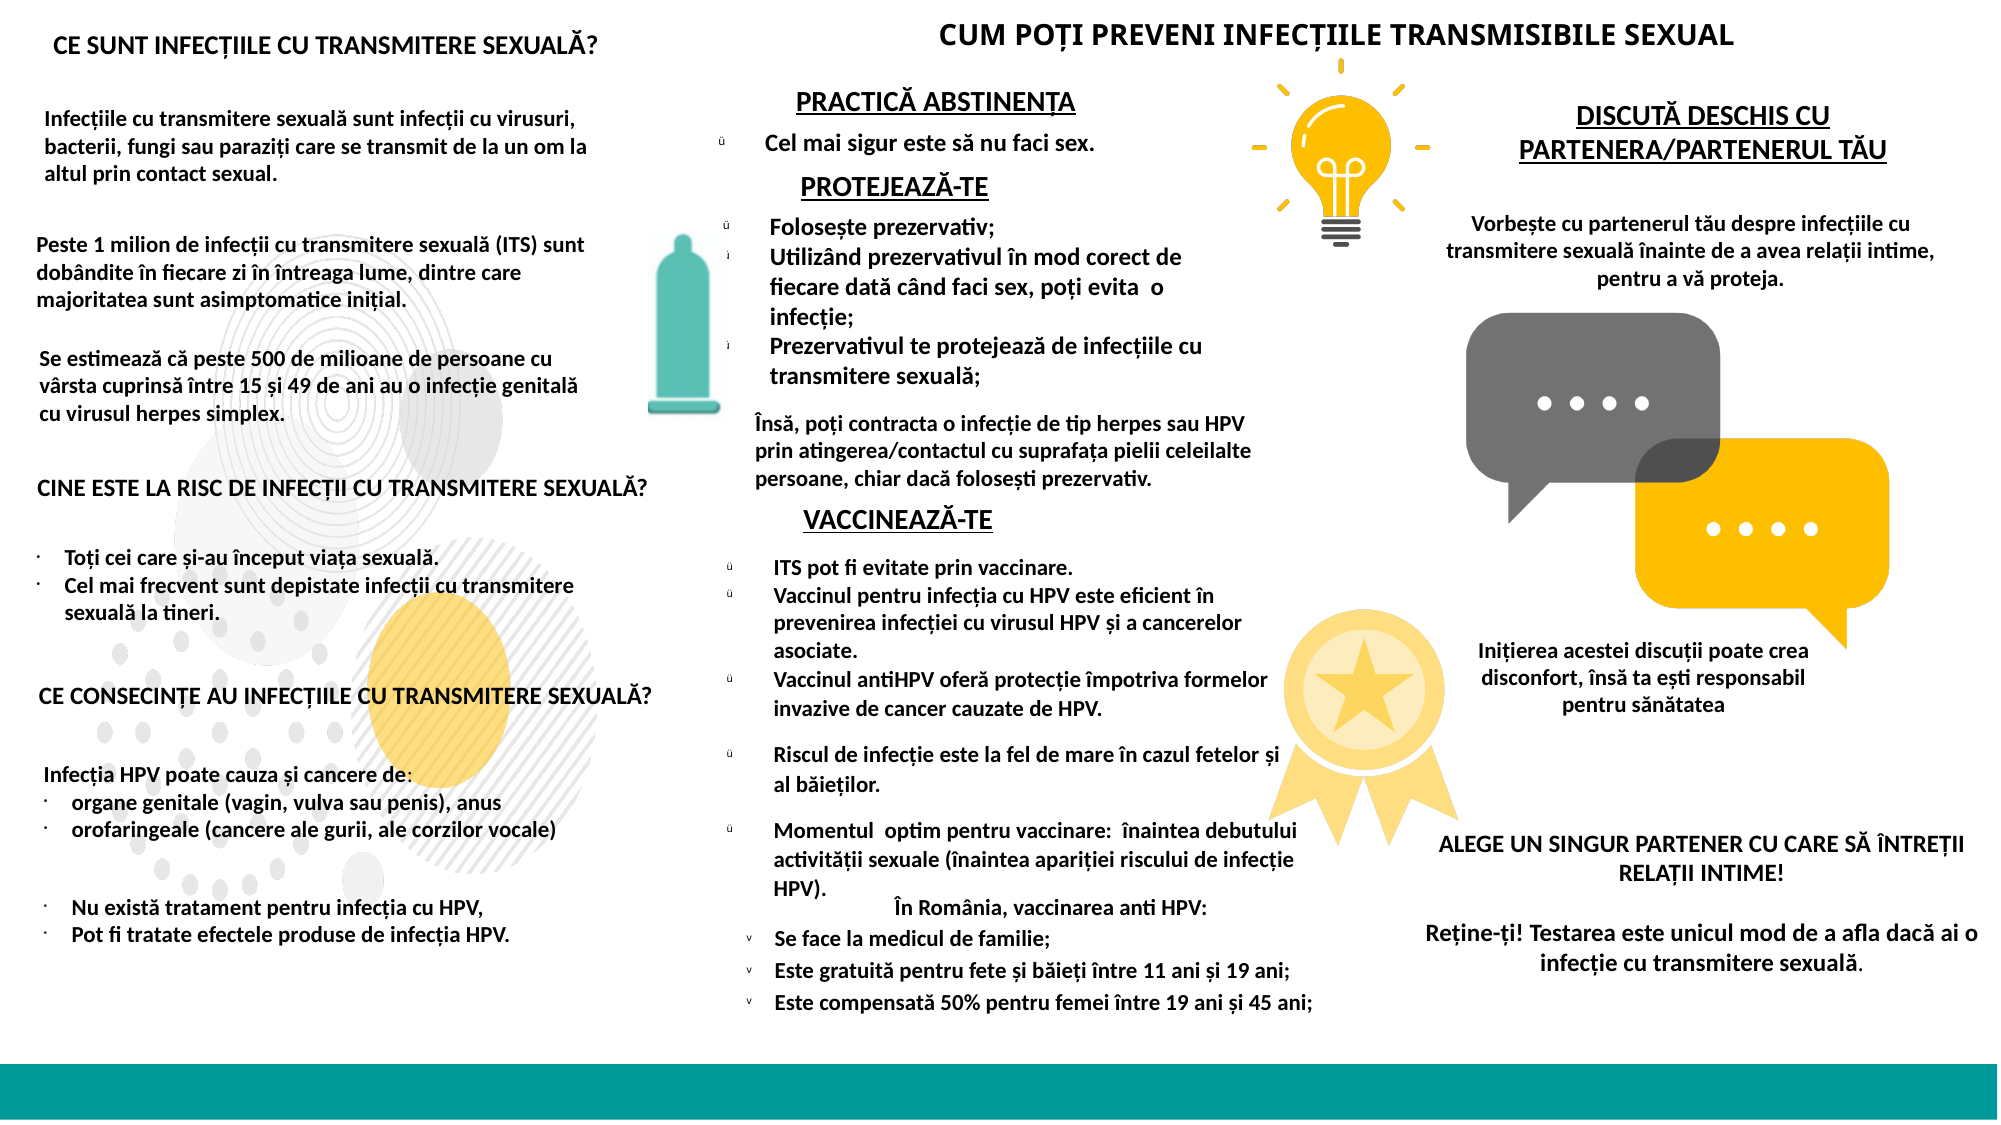

CUM POȚI PREVENI INFECȚIILE TRANSMISIBILE SEXUAL
CE SUNT INFECȚIILE CU TRANSMITERE SEXUALĂ?
PRACTICĂ ABSTINENȚA
DISCUTĂ DESCHIS CU PARTENERA/PARTENERUL TĂU
Infecțiile cu transmitere sexuală sunt infecții cu virusuri, bacterii, fungi sau paraziți care se transmit de la un om la altul prin contact sexual.
Cel mai sigur este să nu faci sex.
PROTEJEAZĂ-TE
Vorbește cu partenerul tău despre infecțiile cu transmitere sexuală înainte de a avea relații intime, pentru a vă proteja.
Folosește prezervativ;
Utilizând prezervativul în mod corect de fiecare dată când faci sex, poți evita o infecție;
Prezervativul te protejează de infecțiile cu transmitere sexuală;
Peste 1 milion de infecții cu transmitere sexuală (ITS) sunt dobândite în fiecare zi în întreaga lume, dintre care majoritatea sunt asimptomatice inițial.
Se estimează că peste 500 de milioane de persoane cu vârsta cuprinsă între 15 și 49 de ani au o infecție genitală cu virusul herpes simplex.
Însă, poți contracta o infecție de tip herpes sau HPV prin atingerea/contactul cu suprafața pielii celeilalte persoane, chiar dacă folosești prezervativ.
CINE ESTE LA RISC DE INFECȚII CU TRANSMITERE SEXUALĂ?
VACCINEAZĂ-TE
Toți cei care și-au început viața sexuală.
Cel mai frecvent sunt depistate infecții cu transmitere sexuală la tineri.
ITS pot fi evitate prin vaccinare.
Vaccinul pentru infecția cu HPV este eficient în prevenirea infecției cu virusul HPV şi a cancerelor asociate.
Vaccinul antiHPV oferă protecţie împotriva formelor invazive de cancer cauzate de HPV.
Riscul de infecţie este la fel de mare în cazul fetelor şi al băieţilor.
Momentul optim pentru vaccinare: înaintea debutului activităţii sexuale (înaintea apariţiei riscului de infecţie HPV).
Inițierea acestei discuții poate crea disconfort, însă ta ești responsabil
pentru sănătatea
CE CONSECINȚE AU INFECȚIILE CU TRANSMITERE SEXUALĂ?
Infecția HPV poate cauza și cancere de:
organe genitale (vagin, vulva sau penis), anus
orofaringeale (cancere ale gurii, ale corzilor vocale)
ALEGE UN SINGUR PARTENER CU CARE SĂ ÎNTREȚII RELAȚII INTIME!
Reține-ți! Testarea este unicul mod de a afla dacă ai o infecție cu transmitere sexuală.
În România, vaccinarea anti HPV:
Se face la medicul de familie;
Este gratuită pentru fete şi băieţi între 11 ani și 19 ani;
Este compensată 50% pentru femei între 19 ani și 45 ani;
Nu există tratament pentru infecția cu HPV,
Pot fi tratate efectele produse de infecția HPV.